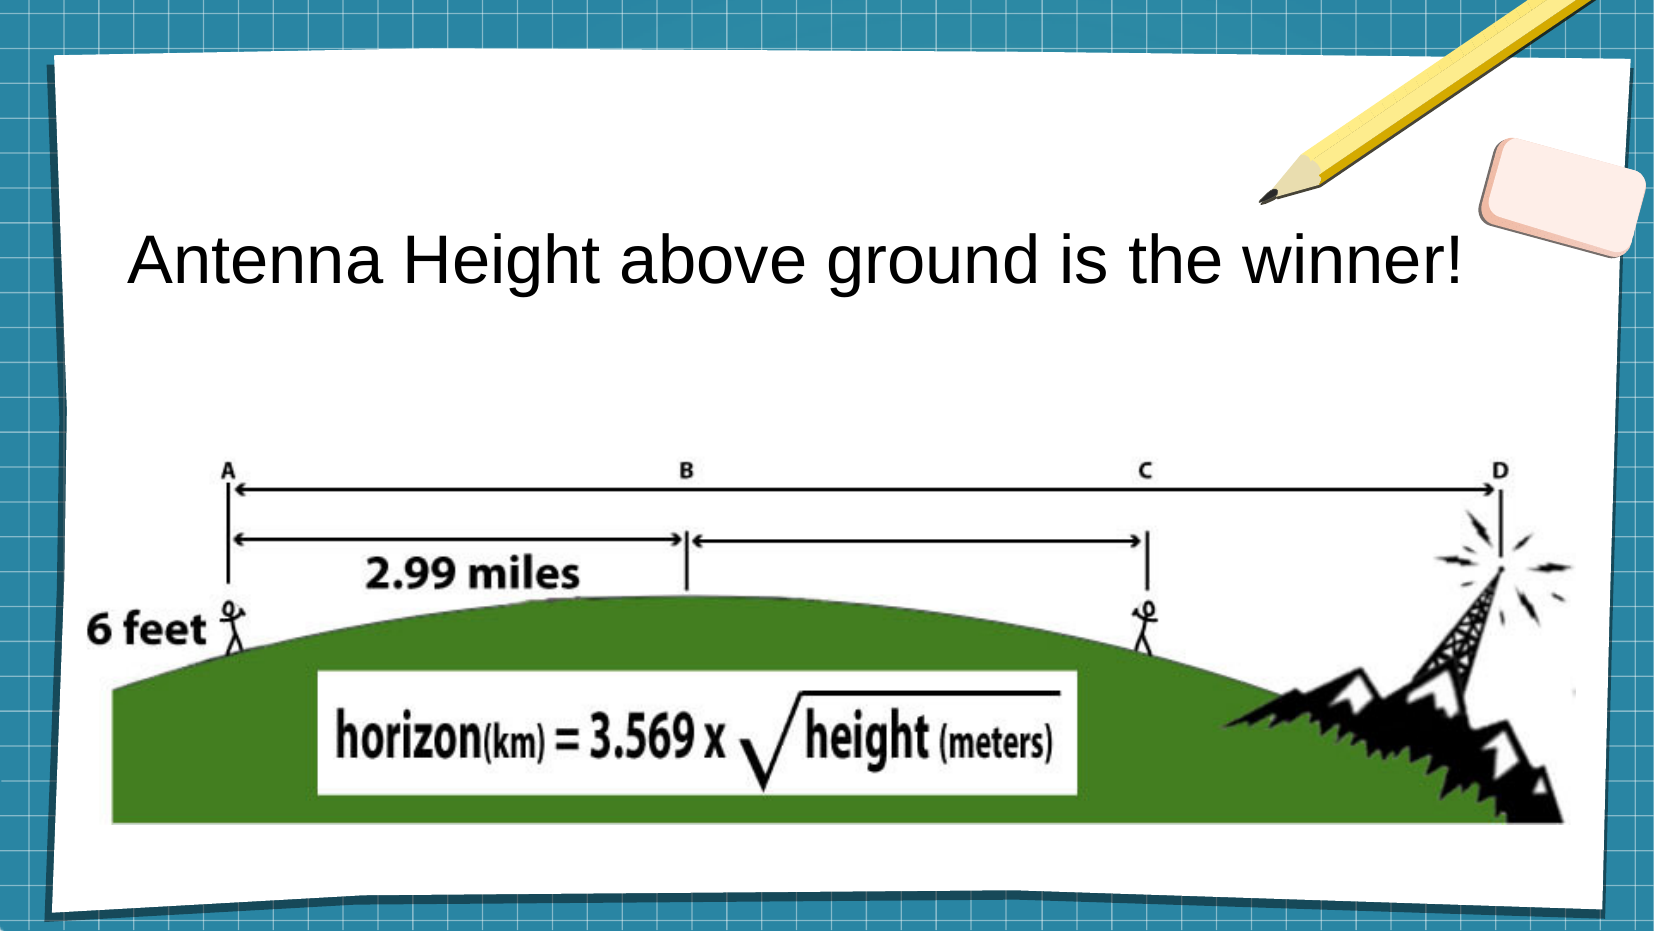

# Antenna Height above ground is the winner!